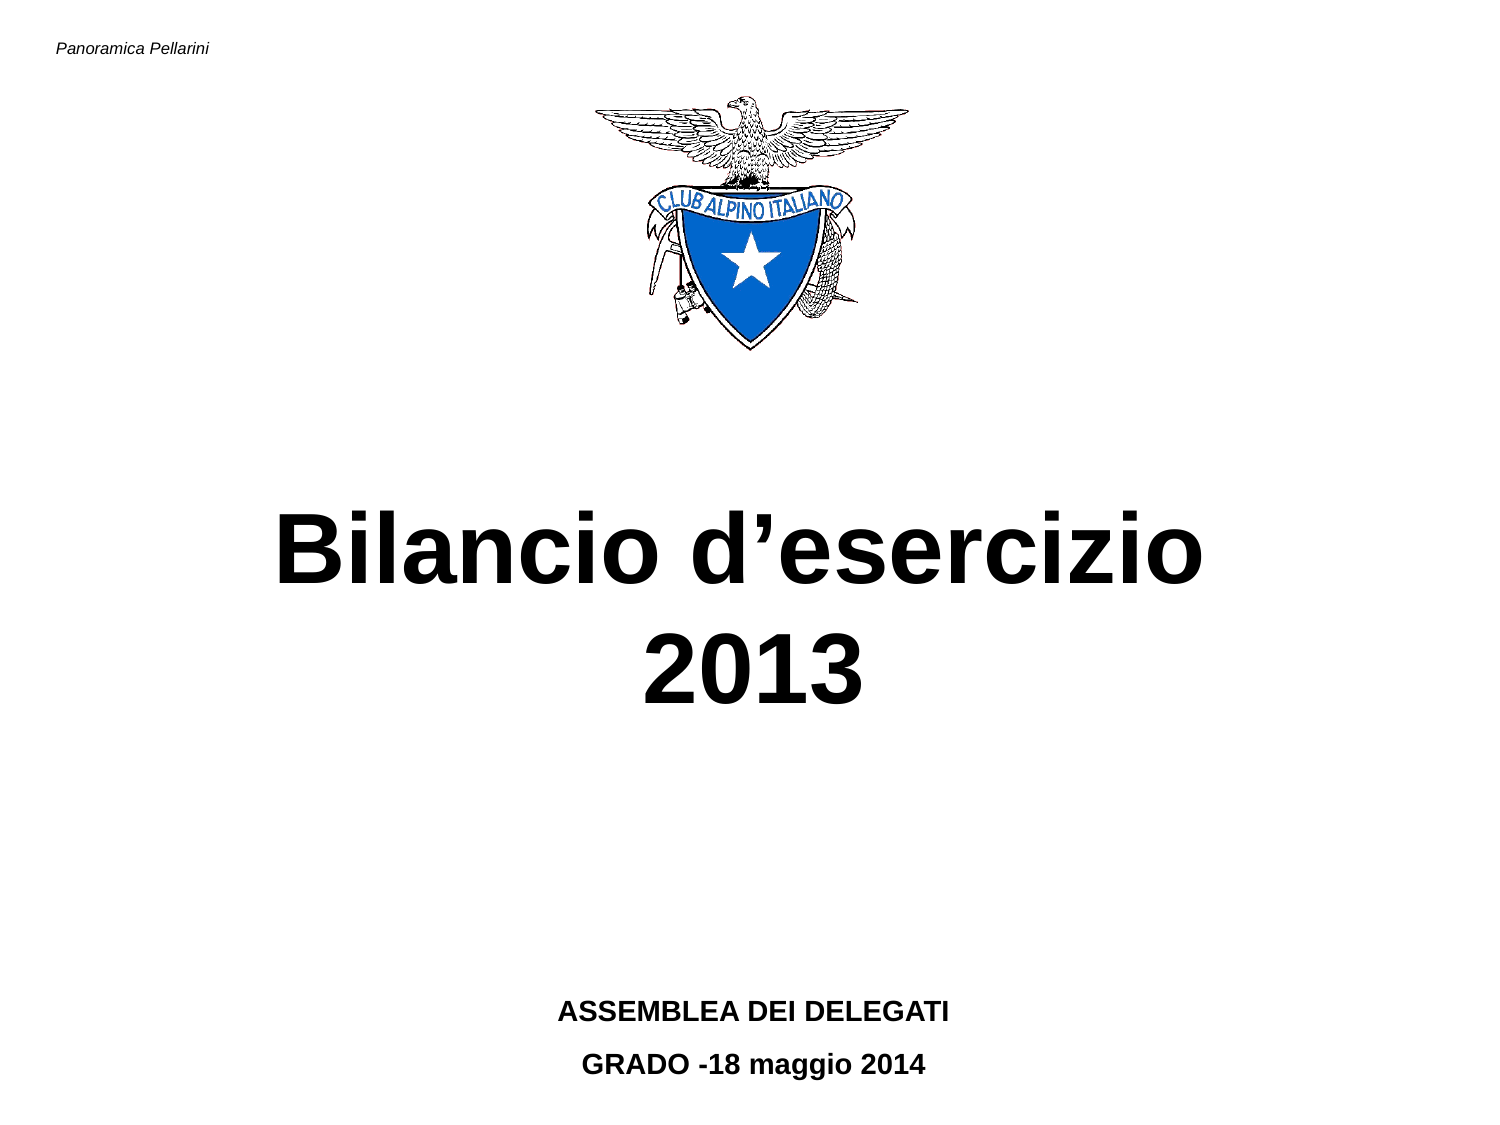

Panoramica Pellarini
Bilancio d’esercizio
2013
ASSEMBLEA DEI DELEGATI
GRADO -18 maggio 2014